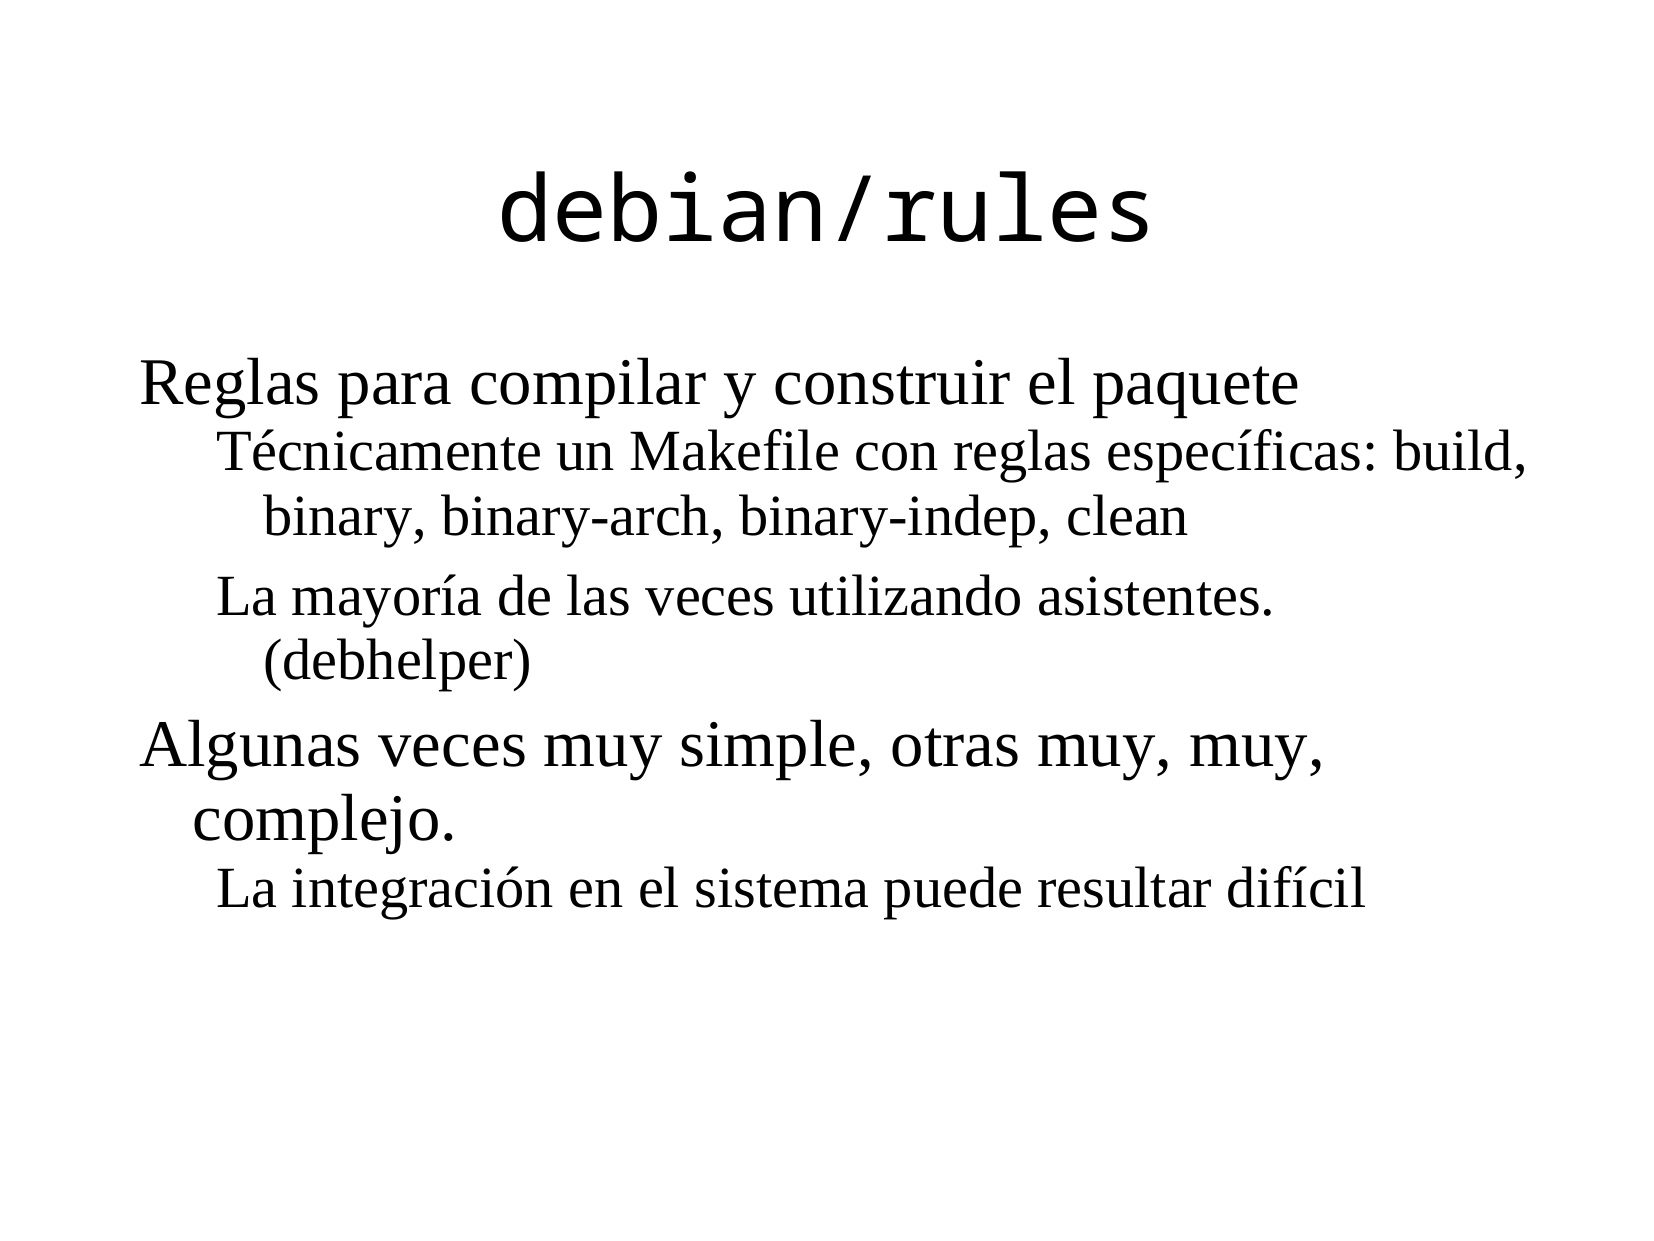

# debian/rules
Reglas para compilar y construir el paquete
Técnicamente un Makefile con reglas específicas: build, binary, binary-arch, binary-indep, clean
La mayoría de las veces utilizando asistentes. (debhelper)
Algunas veces muy simple, otras muy, muy, complejo.
La integración en el sistema puede resultar difícil